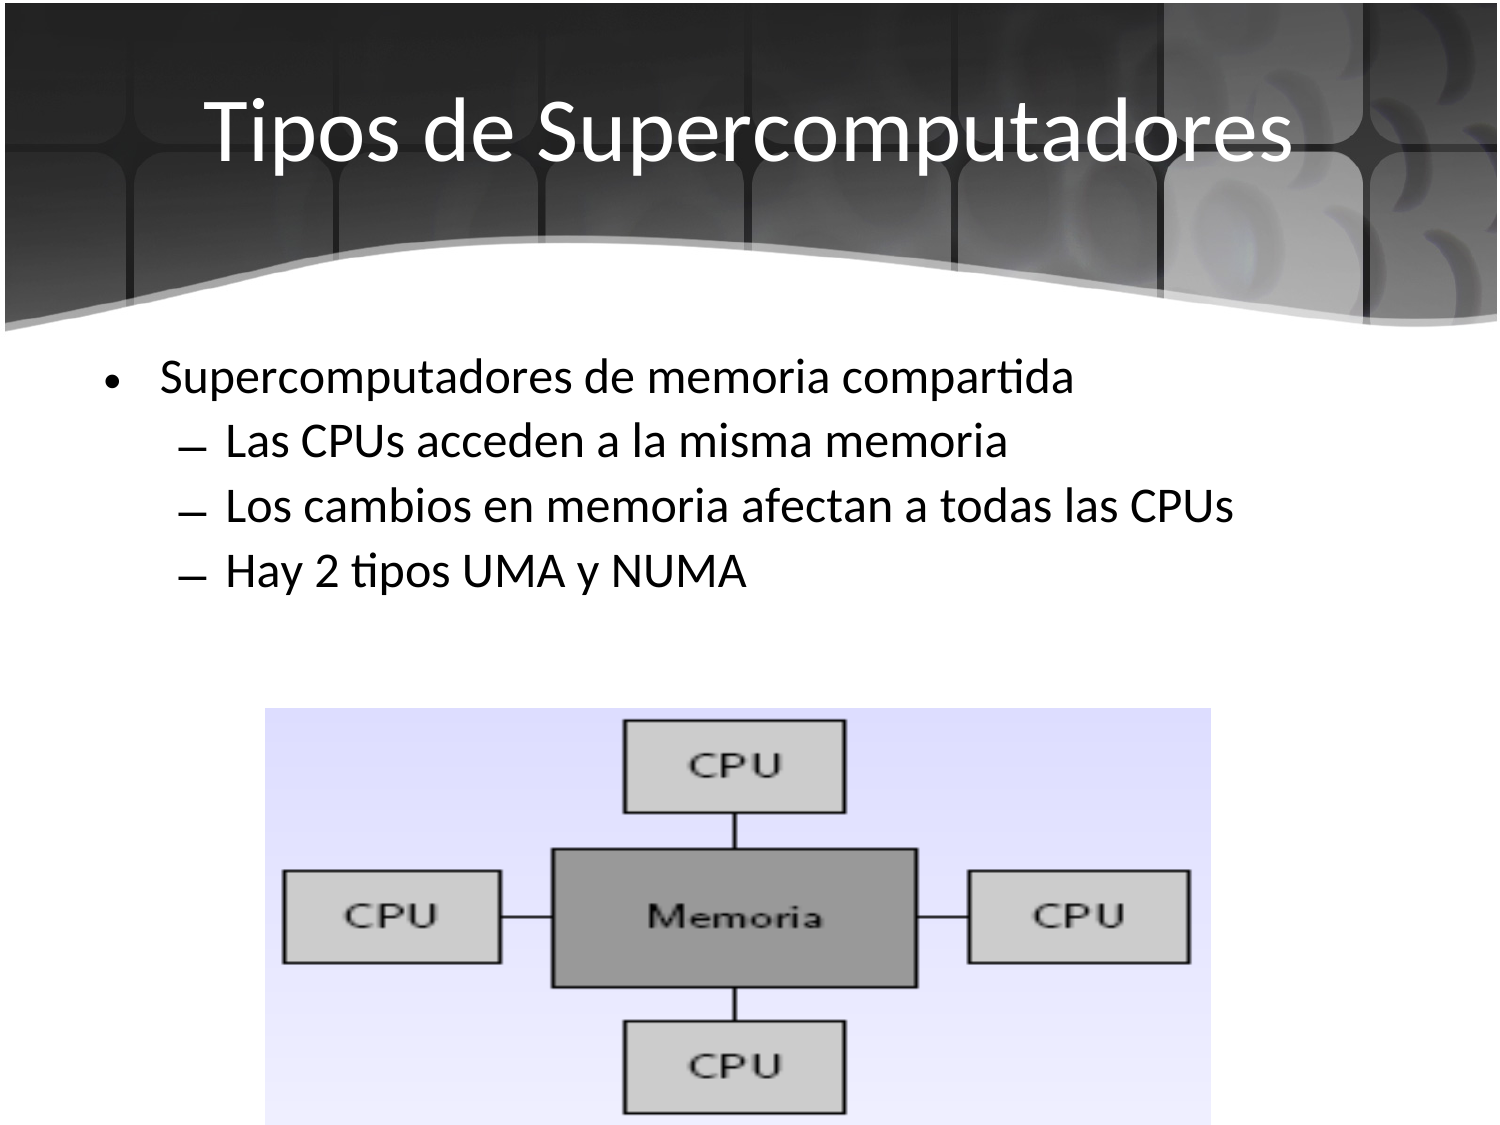

# Tipos de Supercomputadores
Supercomputadores de memoria compartida
Las CPUs acceden a la misma memoria
Los cambios en memoria afectan a todas las CPUs
Hay 2 tipos UMA y NUMA